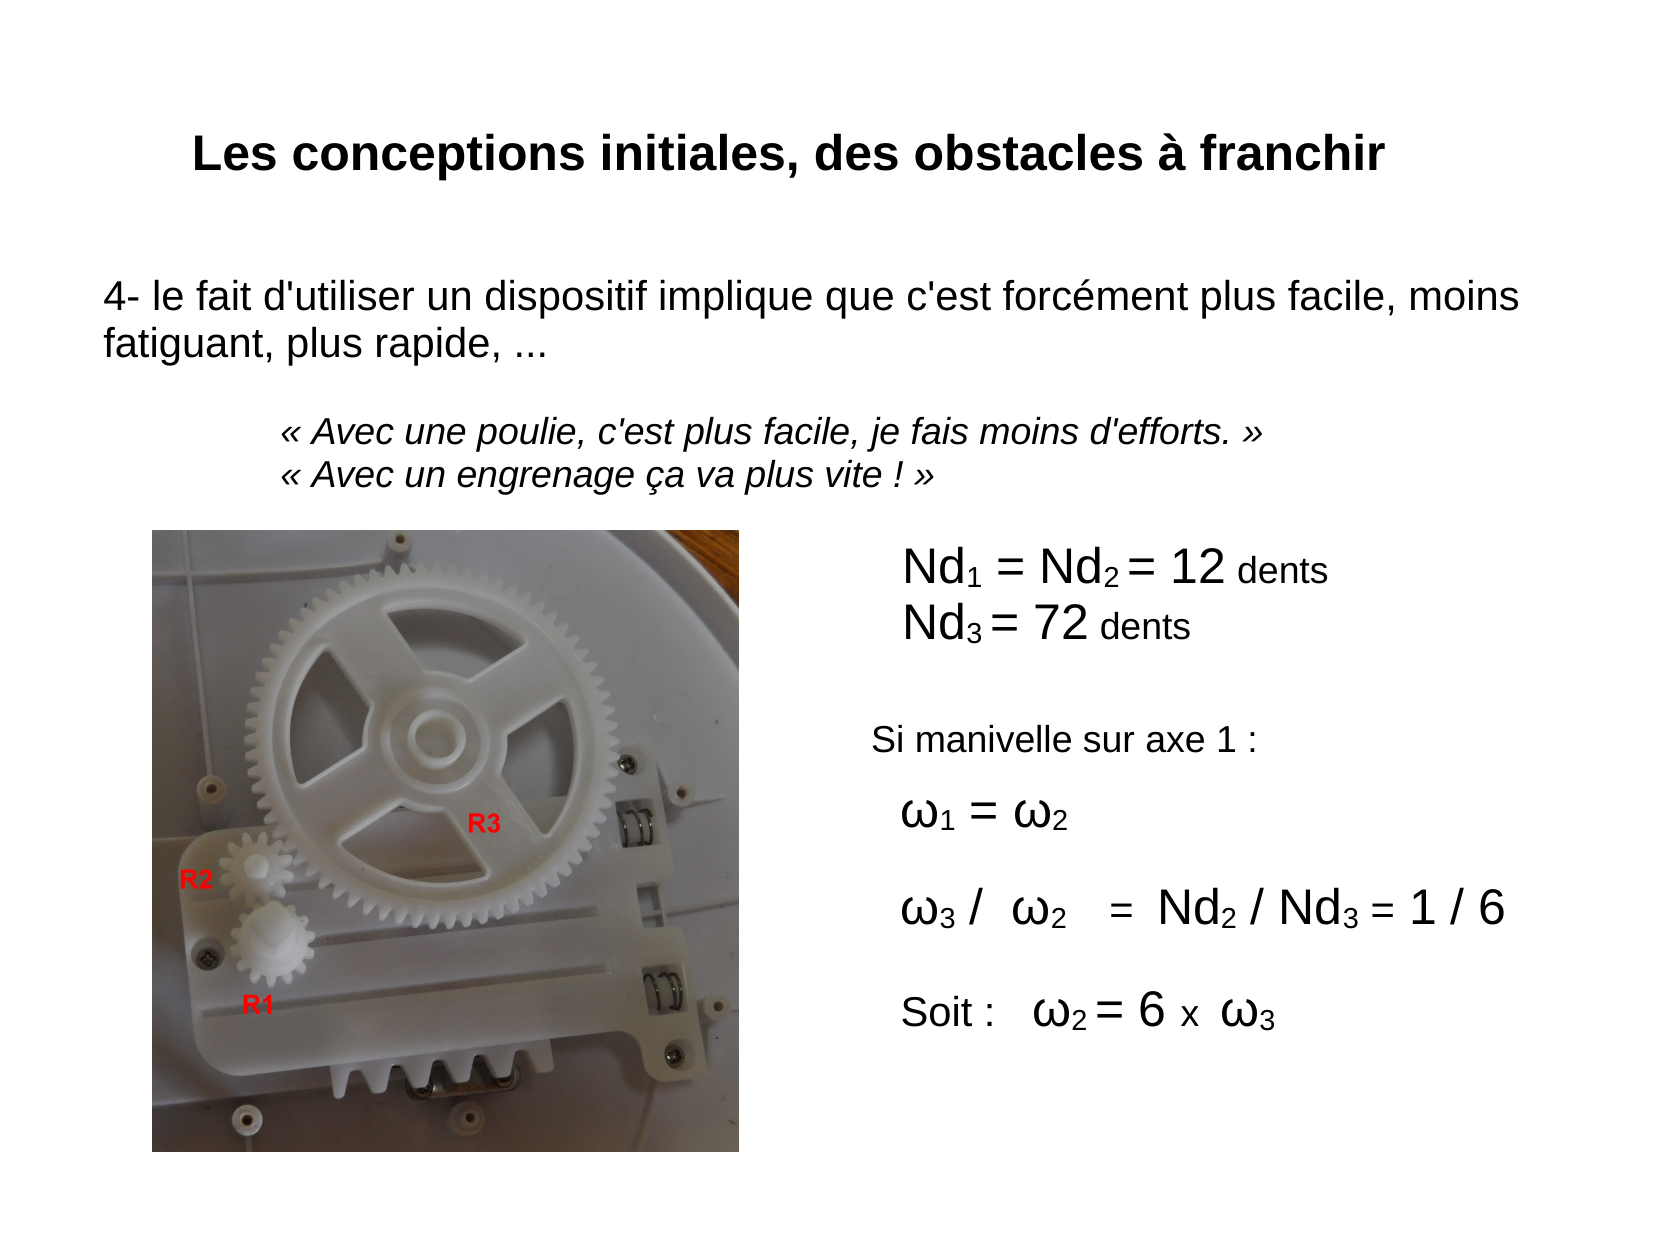

Les conceptions initiales, des obstacles à franchir
4- le fait d'utiliser un dispositif implique que c'est forcément plus facile, moins fatiguant, plus rapide, ...
« Avec une poulie, c'est plus facile, je fais moins d'efforts. »
« Avec un engrenage ça va plus vite ! »
Nd1 = Nd2 = 12 dents
Nd3 = 72 dents
Si manivelle sur axe 1 :
ω1 = ω2
ω3 / ω2 = Nd2 / Nd3 = 1 / 6
Soit : ω2 = 6 x ω3